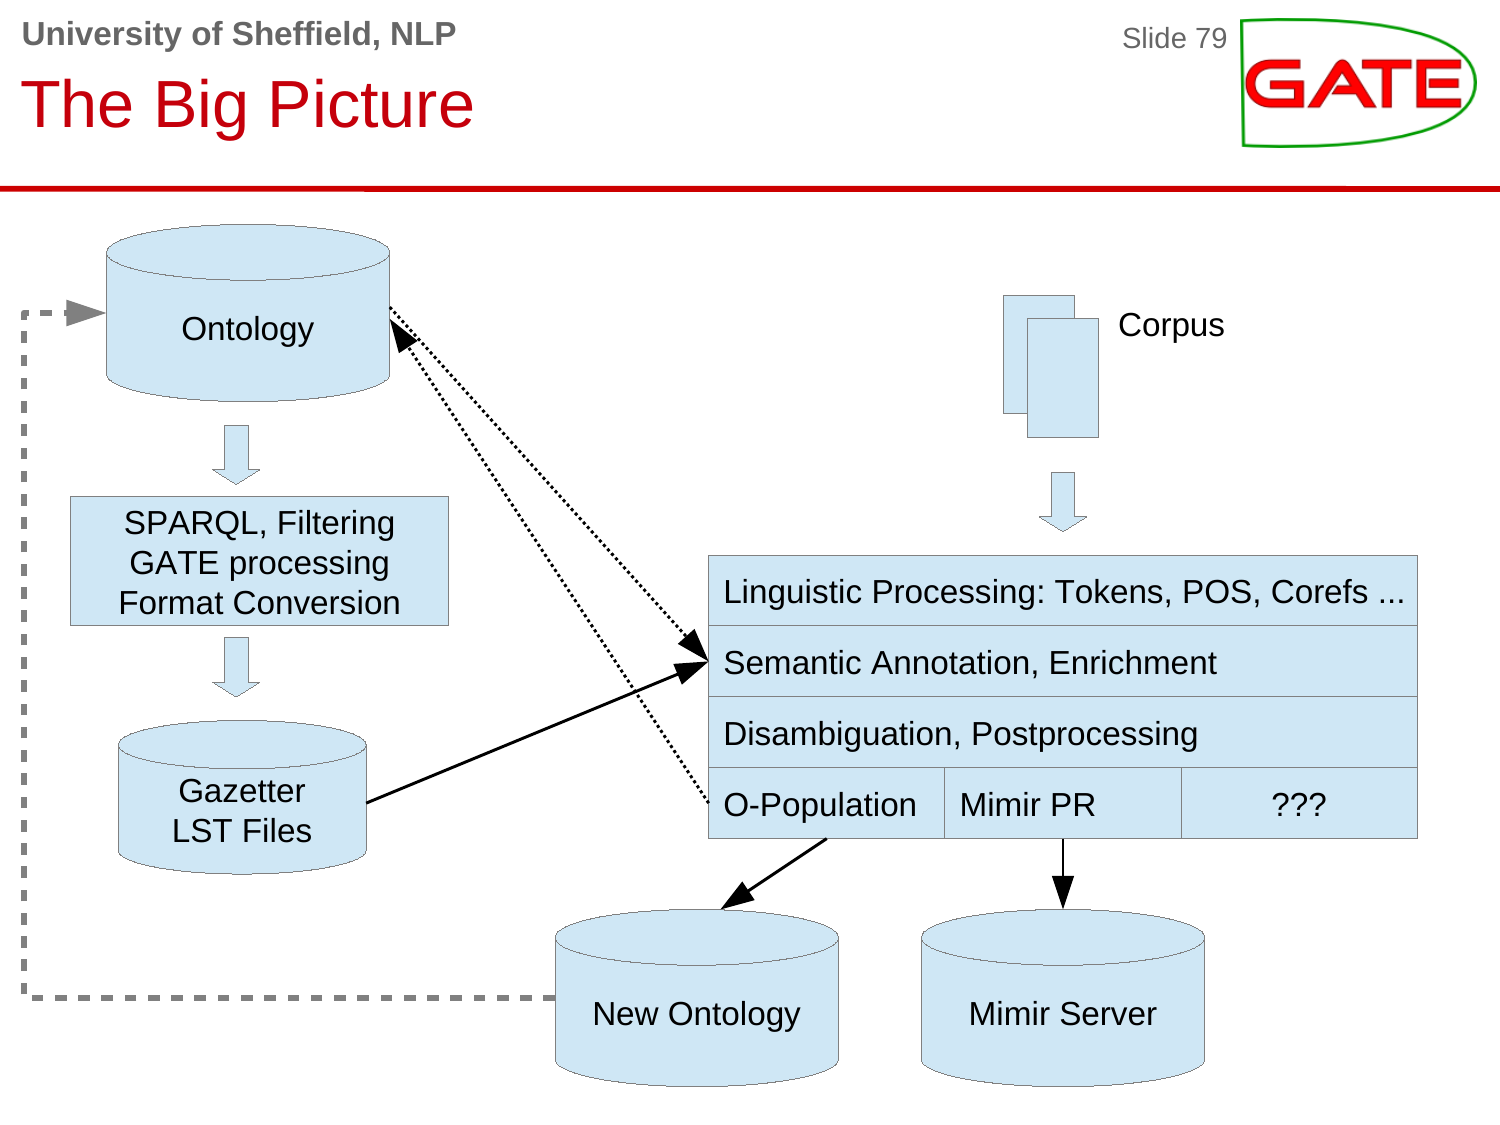

79
# The Big Picture
Ontology
Corpus
SPARQL, Filtering
GATE processing
Format Conversion
Linguistic Processing: Tokens, POS, Corefs ...
Semantic Annotation, Enrichment
Disambiguation, Postprocessing
Gazetter
LST Files
O-Population
Mimir PR
???
New Ontology
Mimir Server